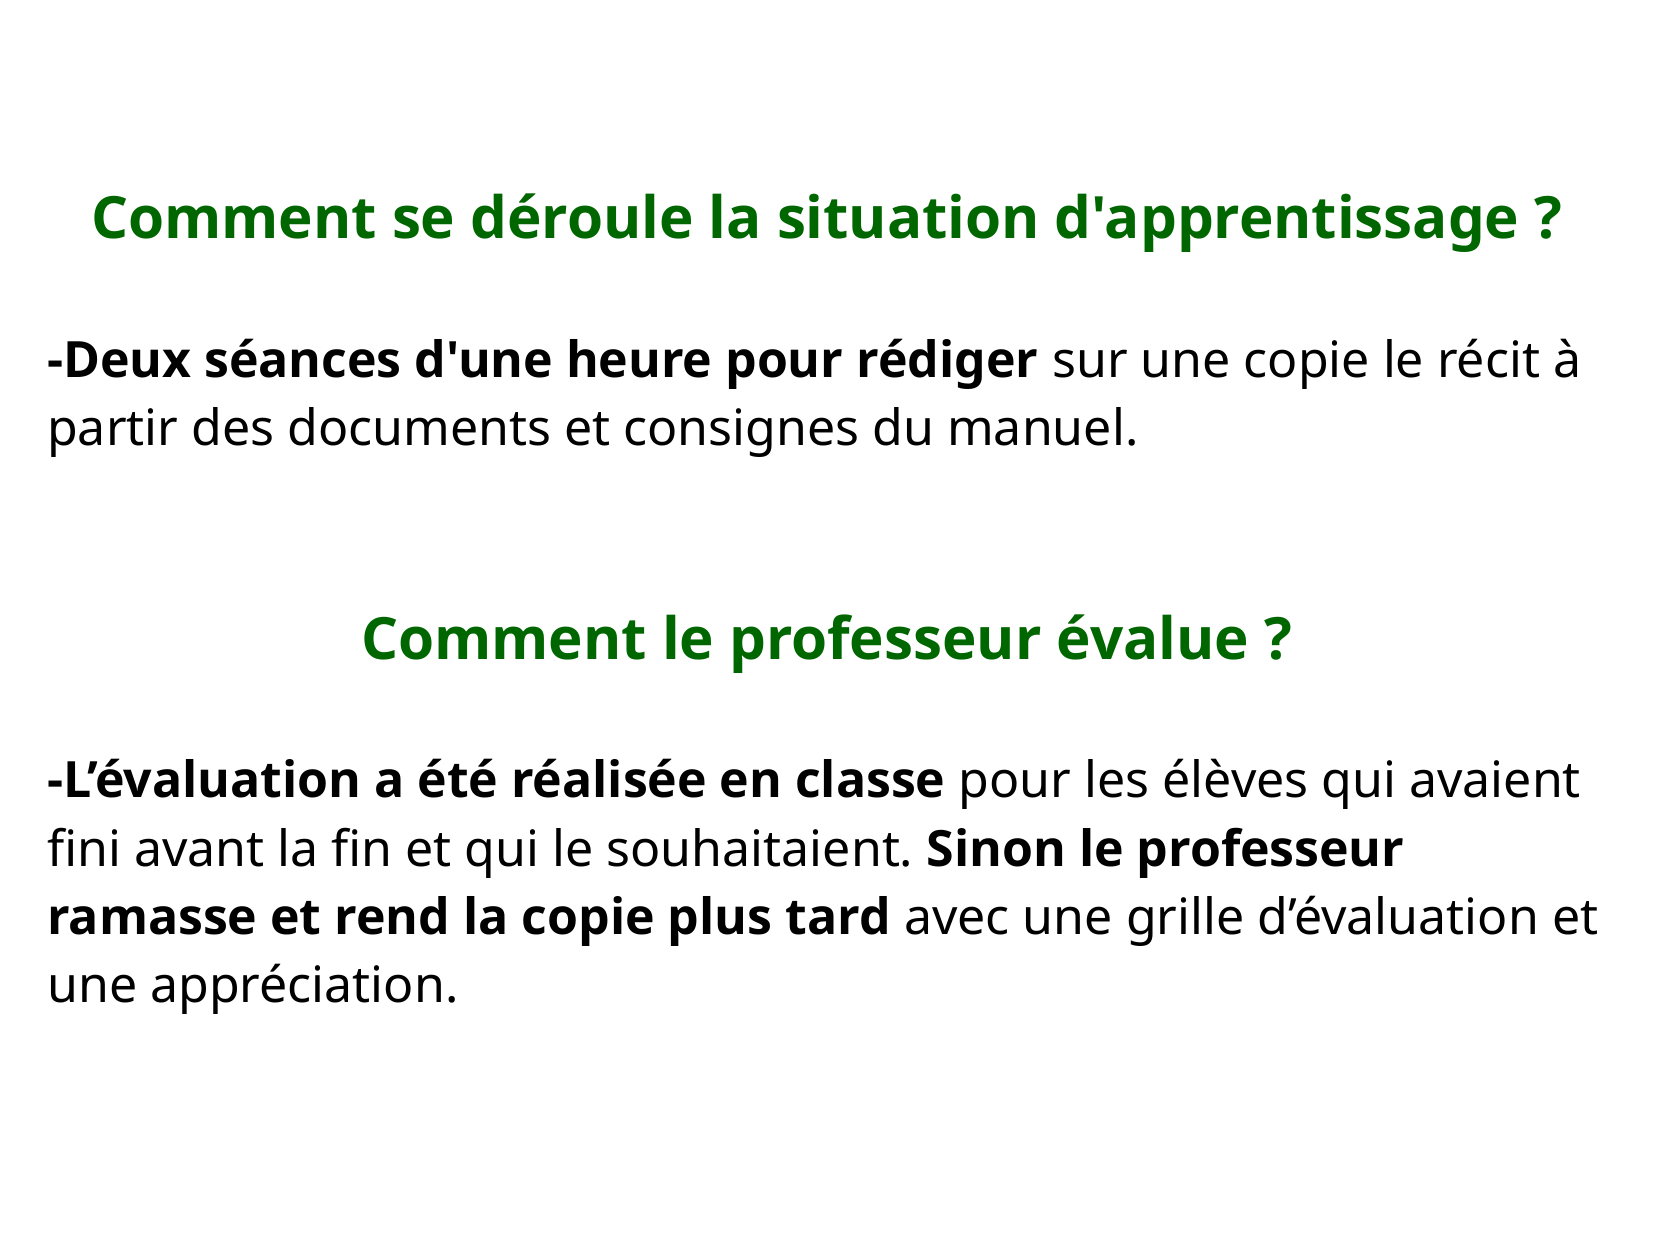

Comment se déroule la situation d'apprentissage ?
-Deux séances d'une heure pour rédiger sur une copie le récit à partir des documents et consignes du manuel.
Comment le professeur évalue ?
-L’évaluation a été réalisée en classe pour les élèves qui avaient fini avant la fin et qui le souhaitaient. Sinon le professeur ramasse et rend la copie plus tard avec une grille d’évaluation et une appréciation.